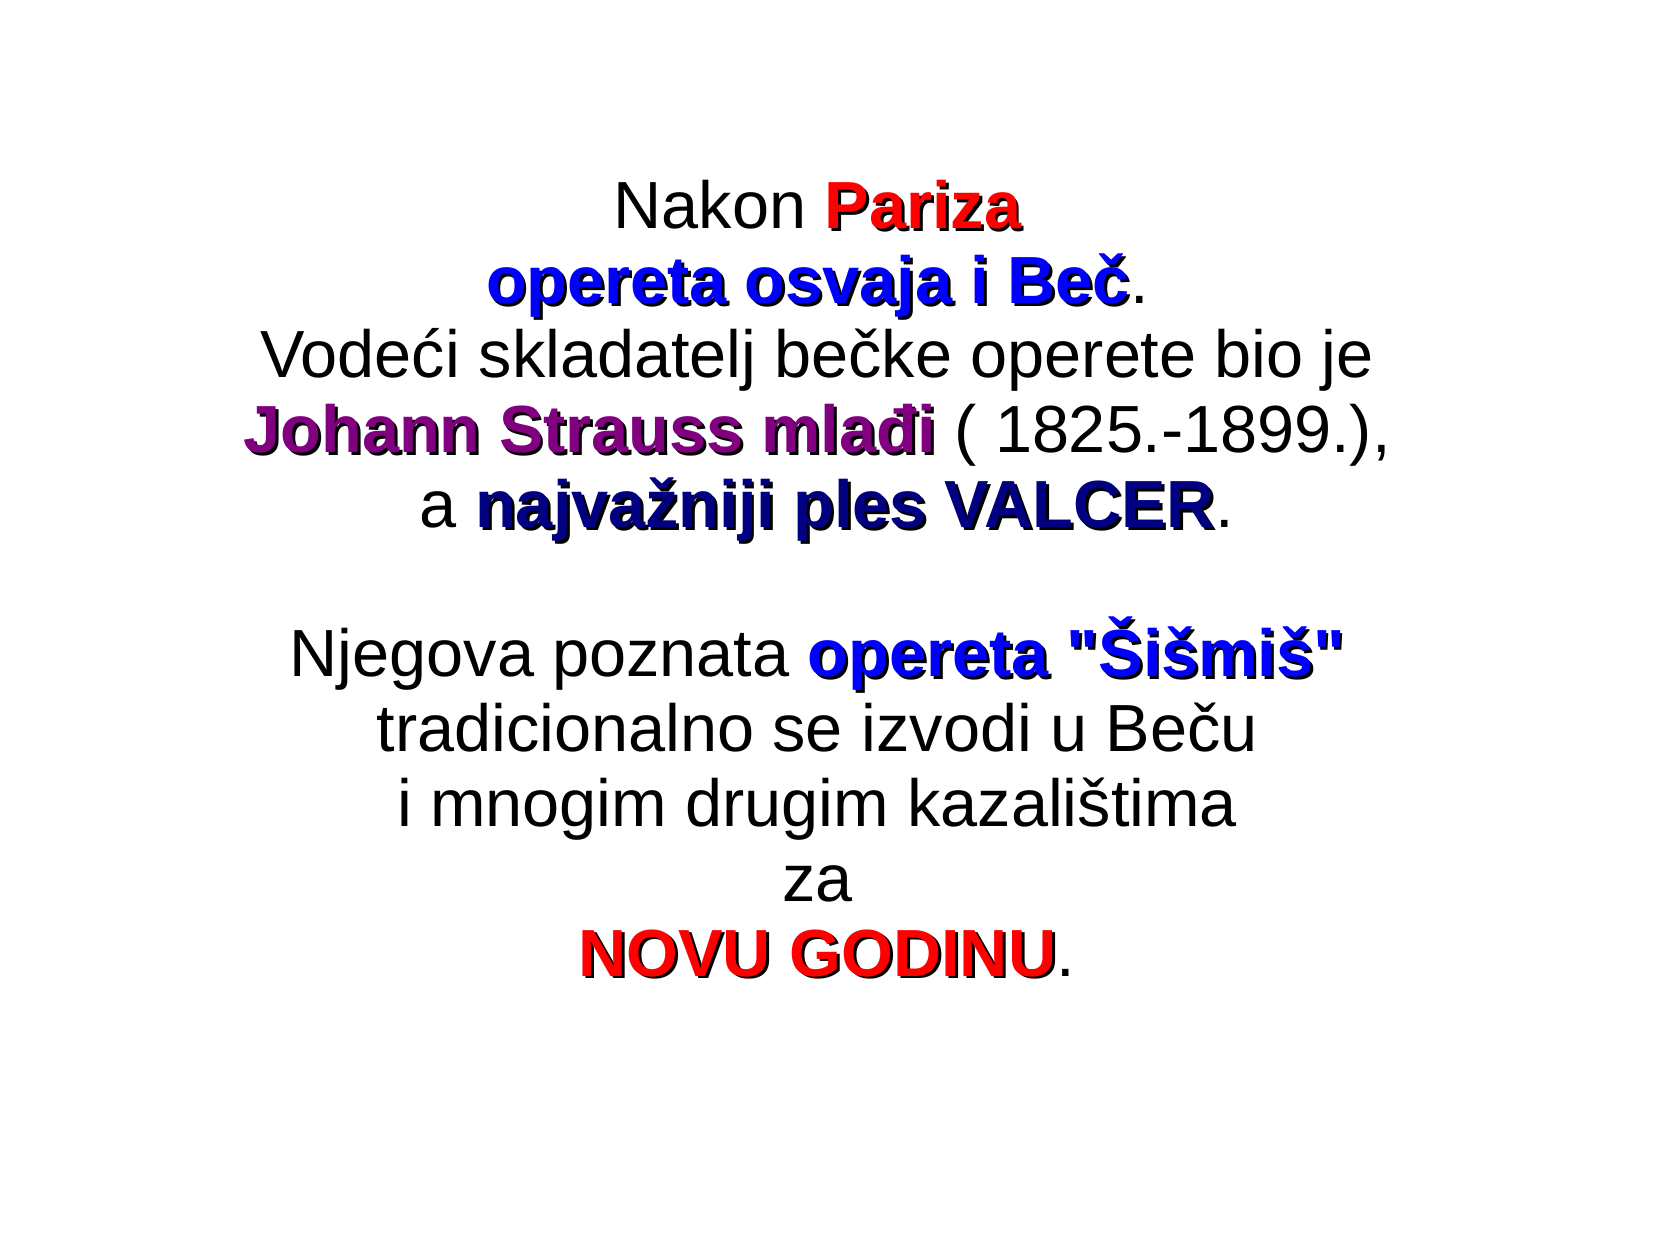

# Nakon Pariza
opereta osvaja i Beč.
Vodeći skladatelj bečke operete bio je
Johann Strauss mlađi ( 1825.-1899.),
a najvažniji ples VALCER.
Njegova poznata opereta "Šišmiš"
tradicionalno se izvodi u Beču
i mnogim drugim kazalištima
za
NOVU GODINU.